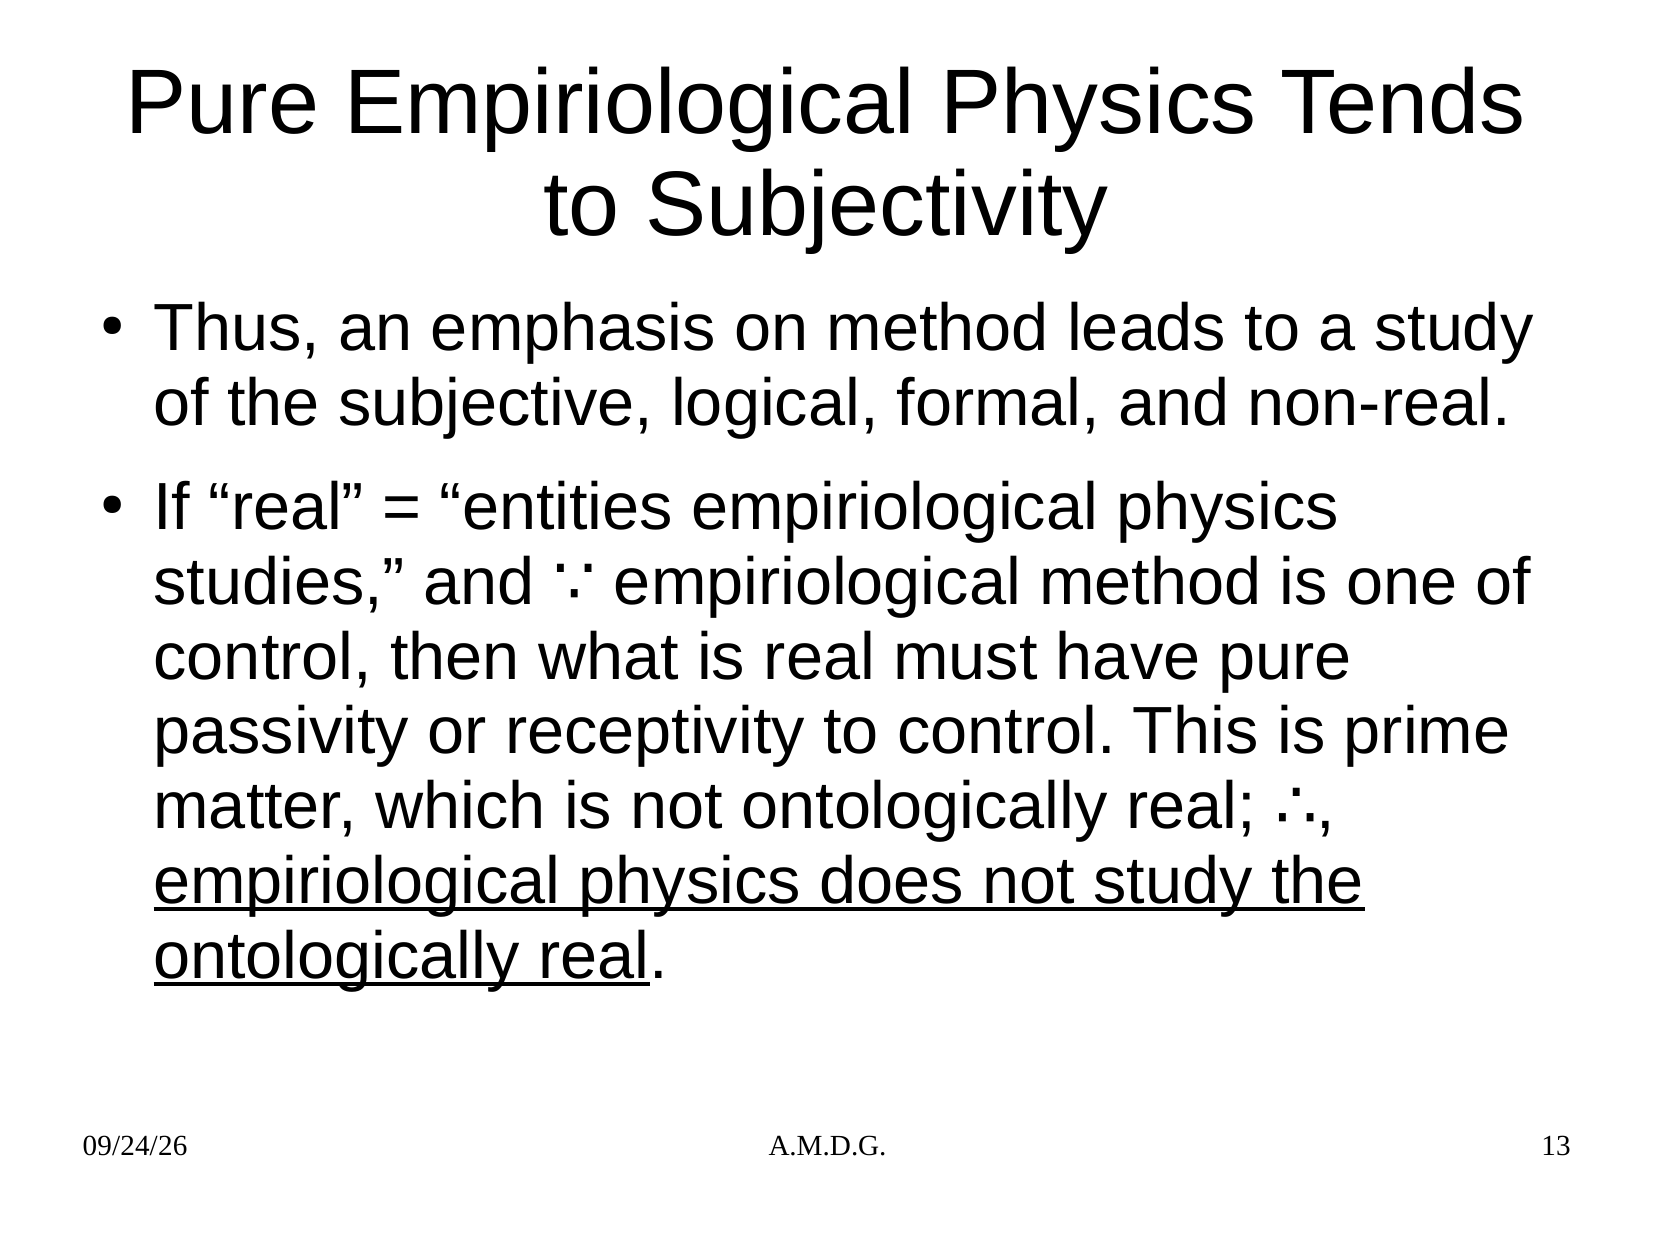

# Pure Empiriological Physics Tends to Subjectivity
Thus, an emphasis on method leads to a study of the subjective, logical, formal, and non-real.
If “real” = “entities empiriological physics studies,” and ∵ empiriological method is one of control, then what is real must have pure passivity or receptivity to control. This is prime matter, which is not ontologically real; ∴, empiriological physics does not study the ontologically real.
`
A.M.D.G.
13